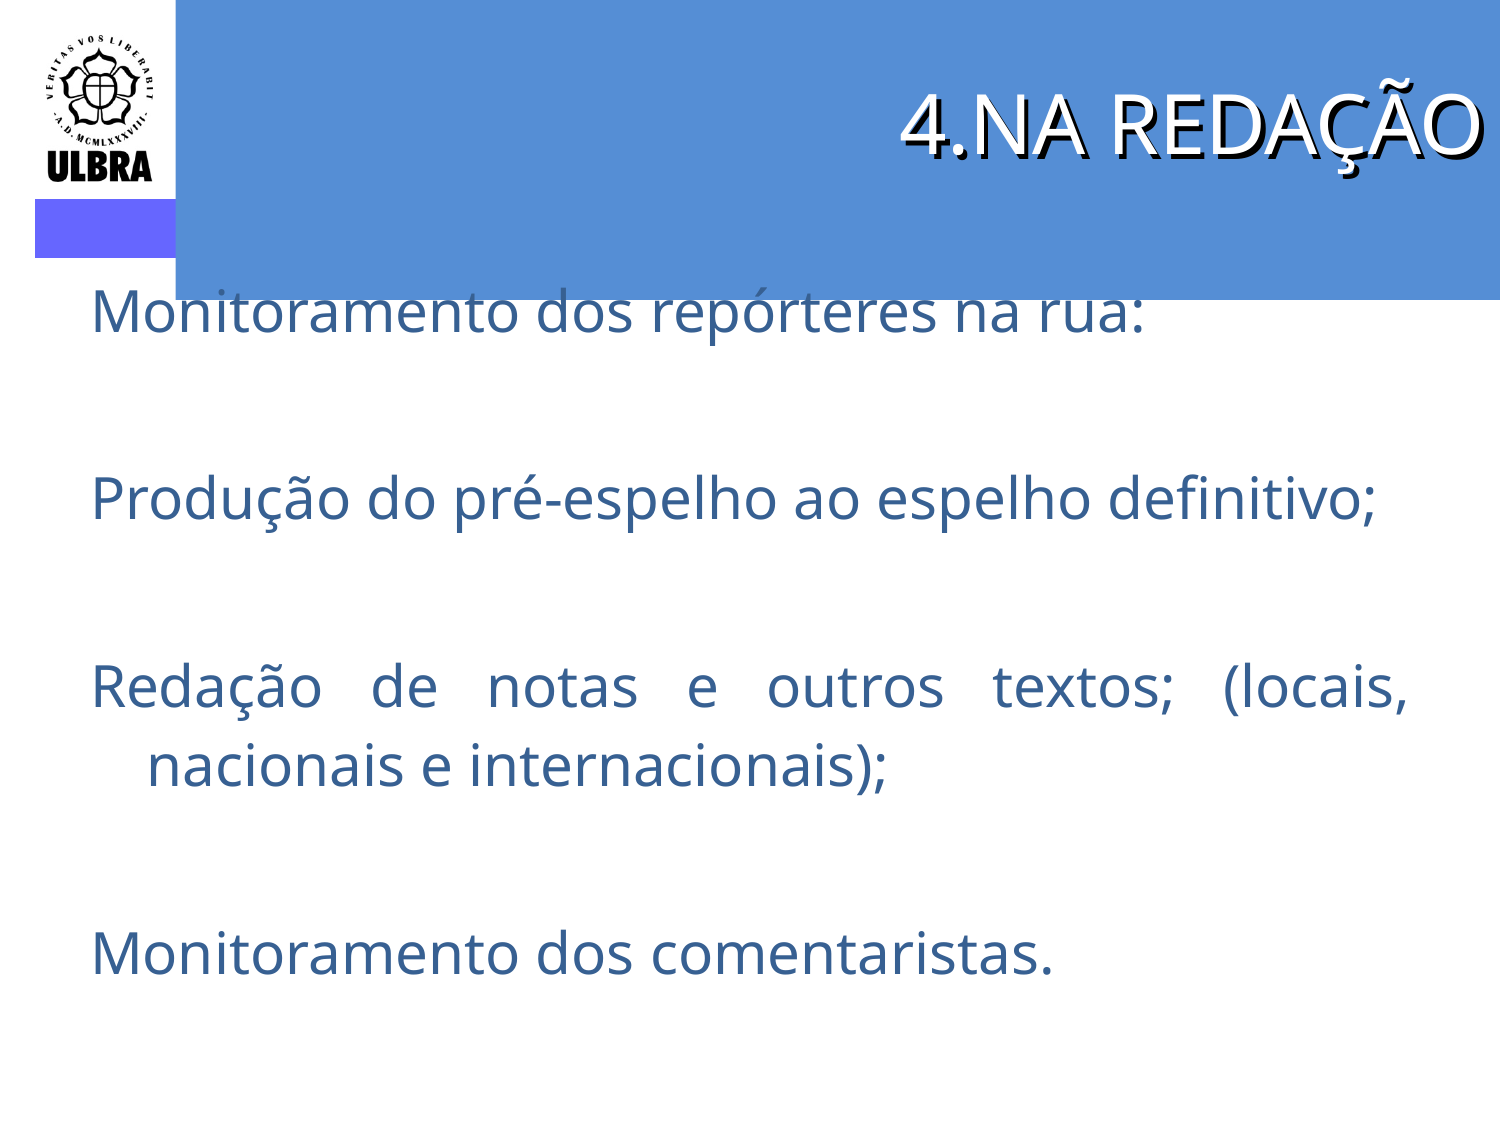

# 4.NA REDAÇÃO
Monitoramento dos repórteres na rua:
Produção do pré-espelho ao espelho definitivo;
Redação de notas e outros textos; (locais, nacionais e internacionais);
Monitoramento dos comentaristas.